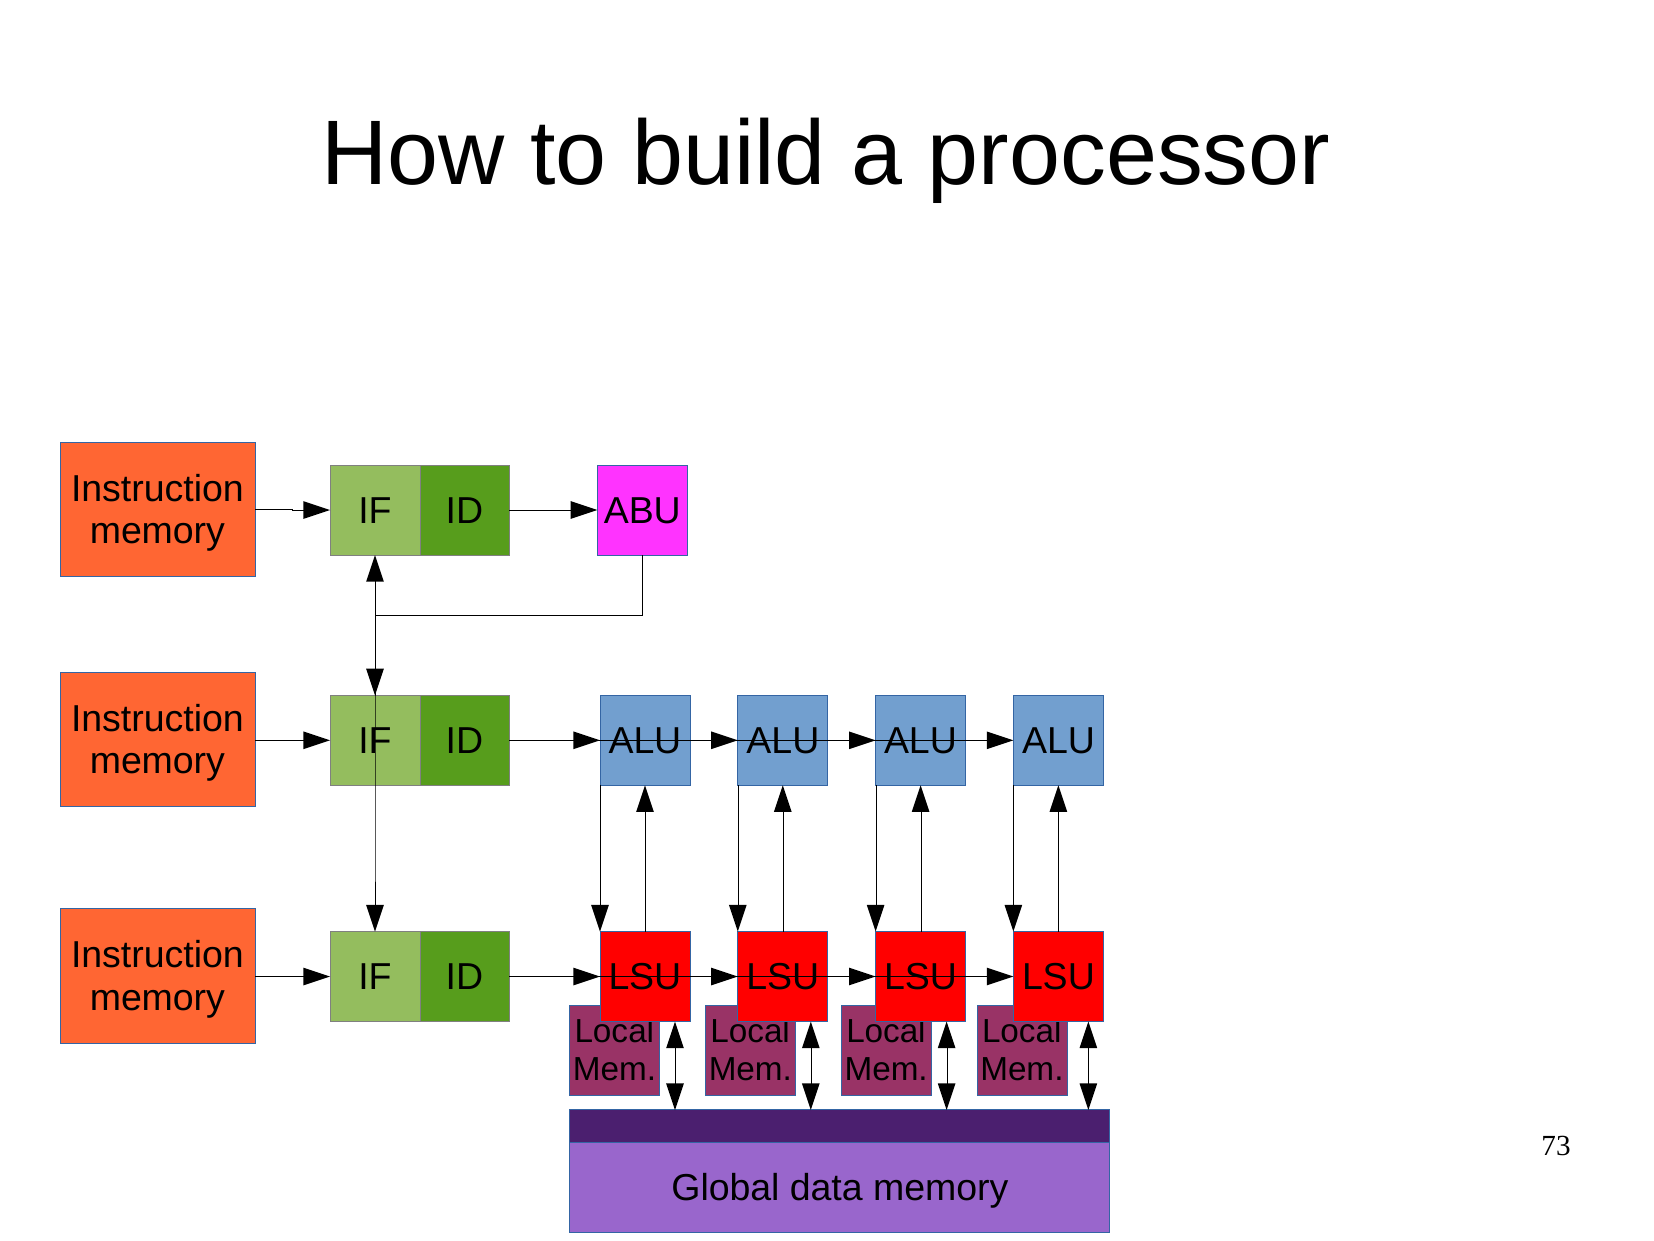

# How to build a processor
Instruction
memory
IF
ID
ABU
Instruction
memory
IF
ID
ALU
ALU
ALU
ALU
Instruction
memory
IF
ID
LSU
LSU
LSU
LSU
Local
Mem.
Local
Mem.
Local
Mem.
Local
Mem.
73
Global data memory